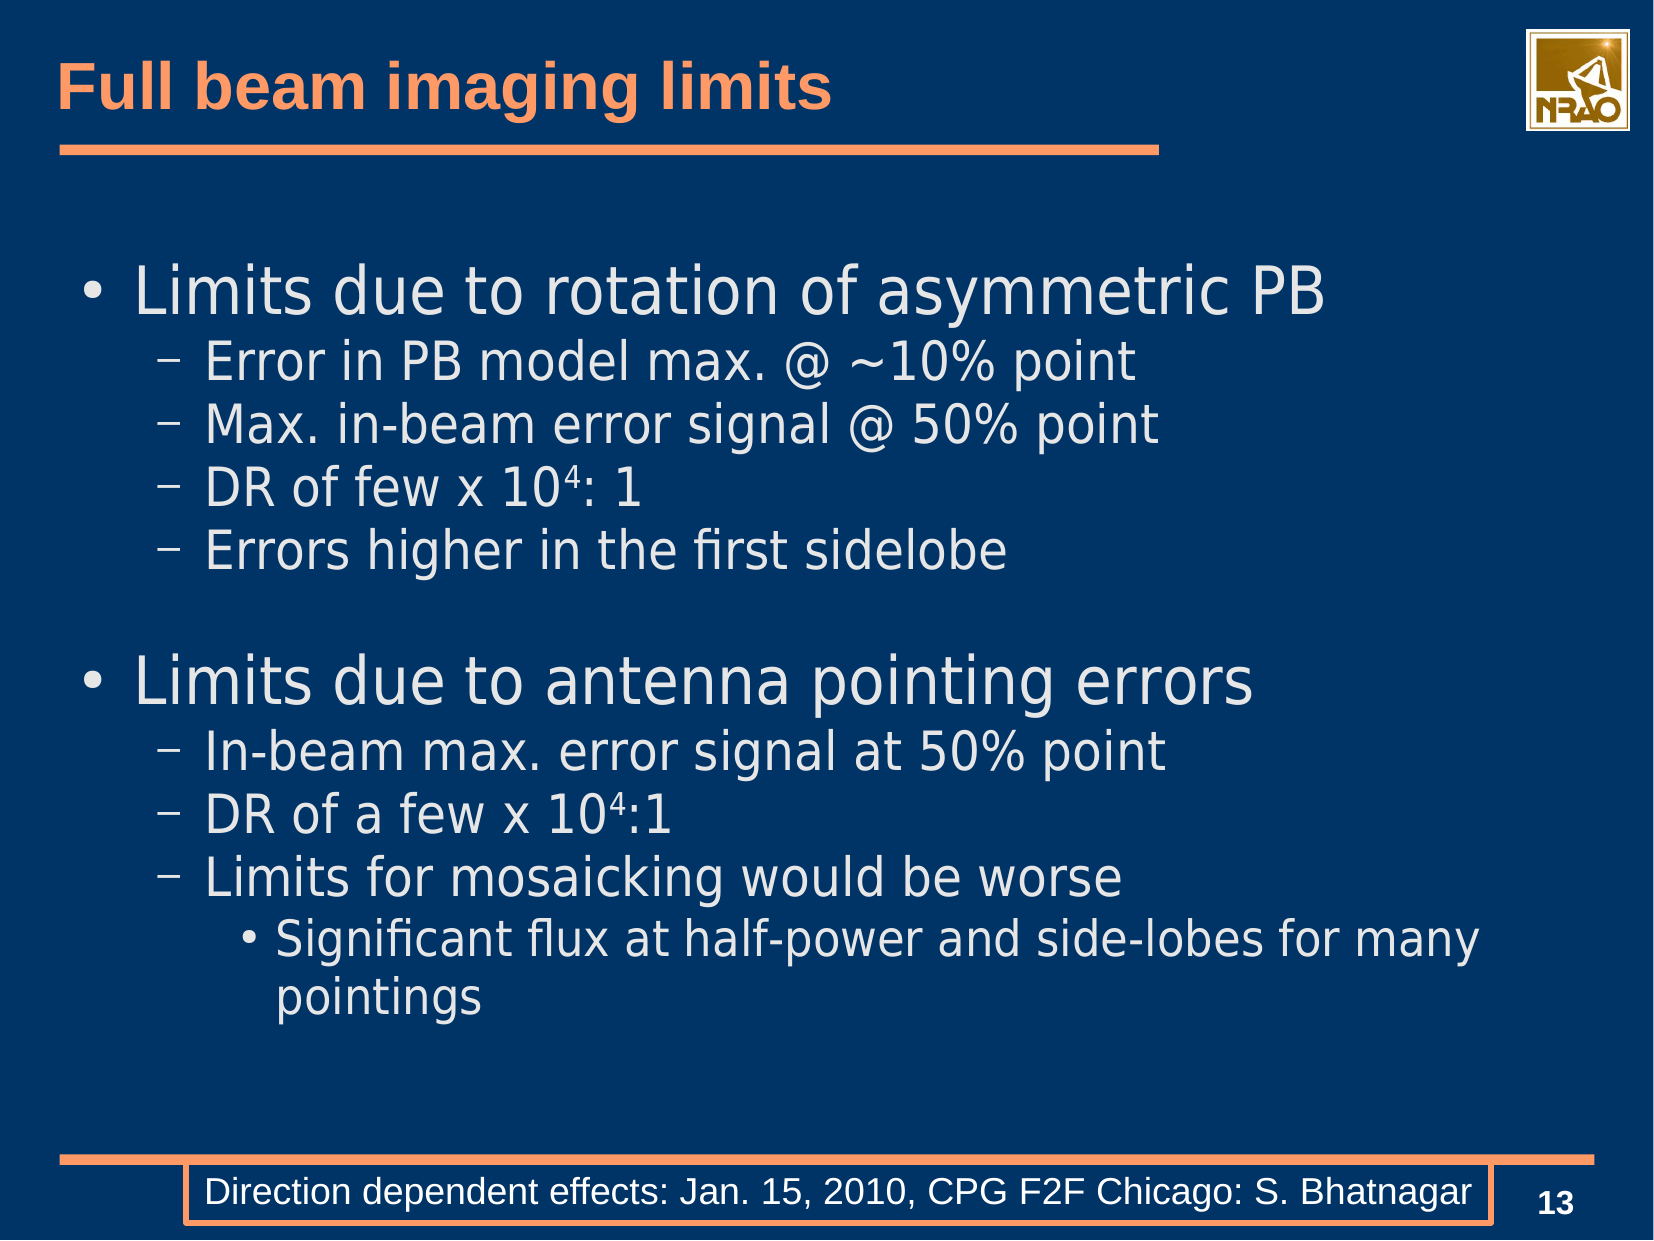

# Full beam imaging limits
Limits due to rotation of asymmetric PB
Error in PB model max. @ ~10% point
Max. in-beam error signal @ 50% point
DR of few x 104: 1
Errors higher in the first sidelobe
Limits due to antenna pointing errors
In-beam max. error signal at 50% point
DR of a few x 104:1
Limits for mosaicking would be worse
Significant flux at half-power and side-lobes for many pointings